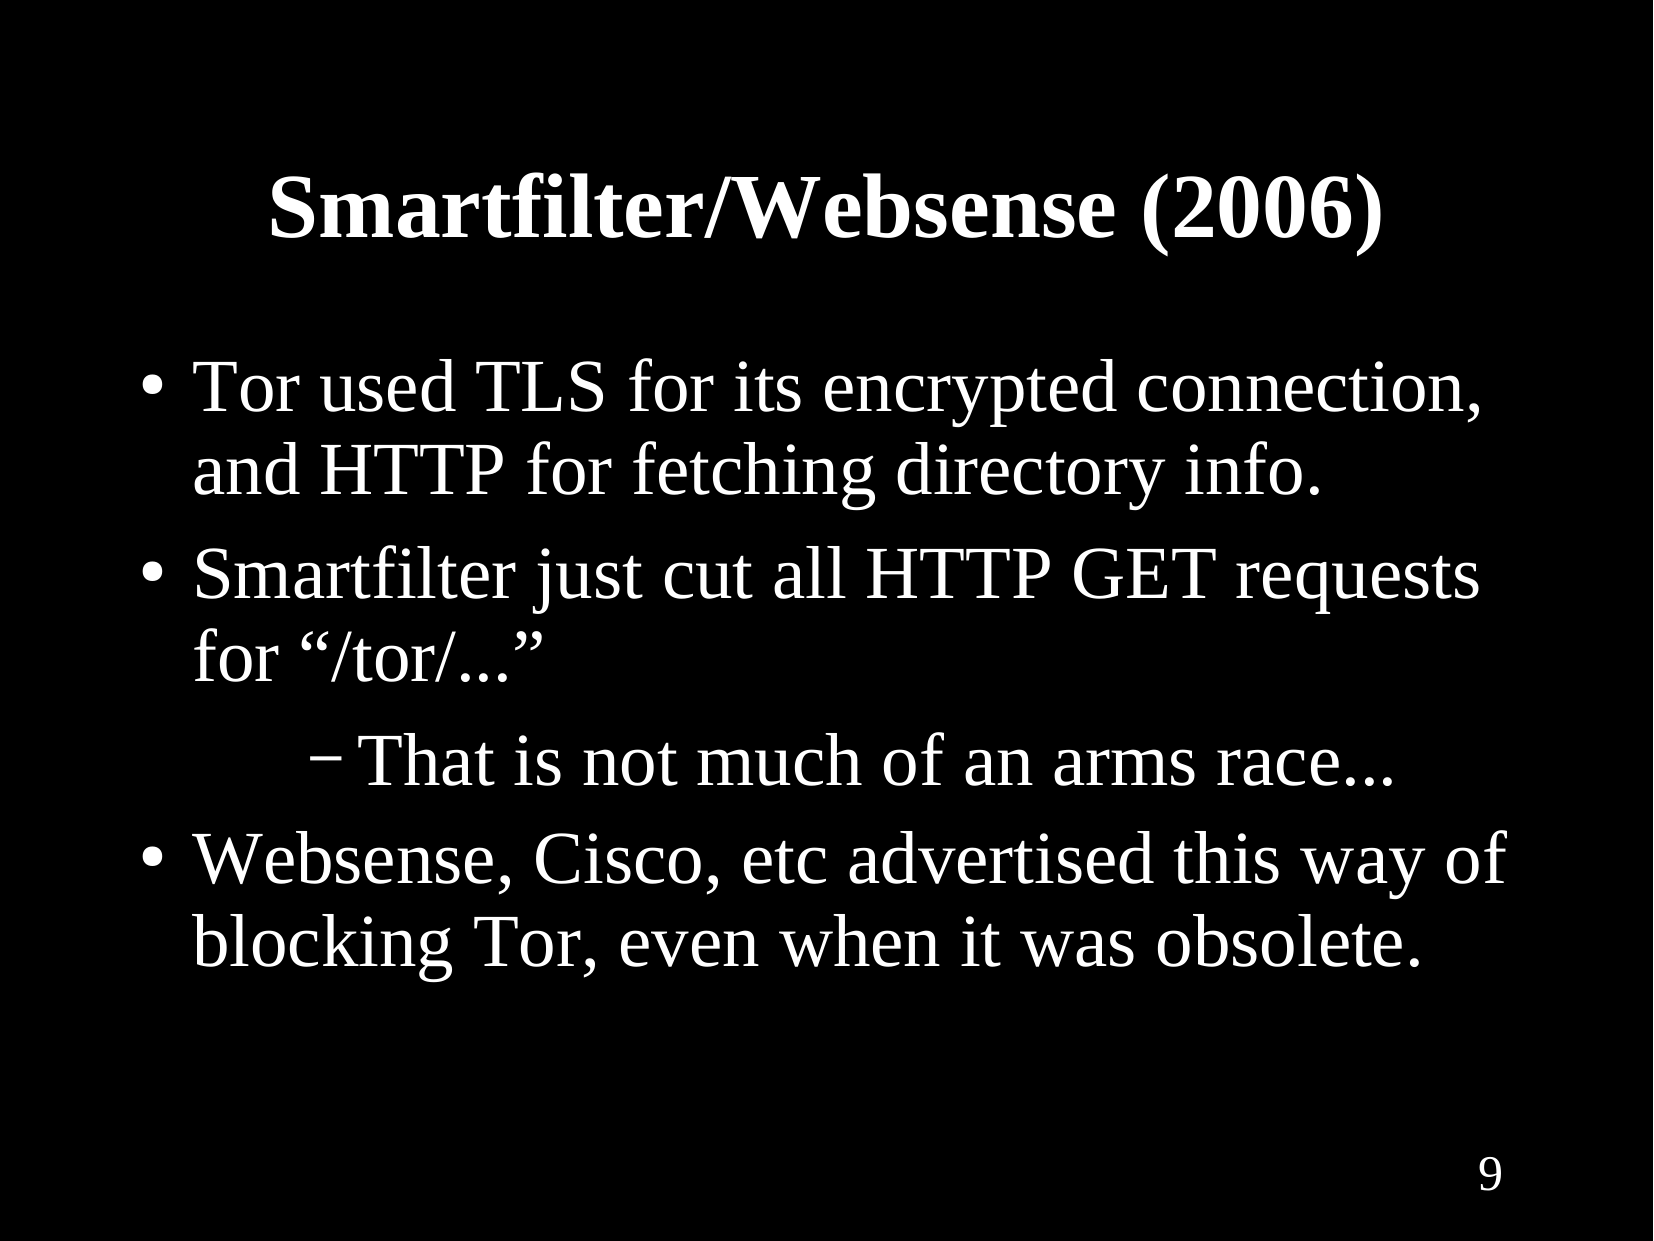

# Smartfilter/Websense (2006)
Tor used TLS for its encrypted connection, and HTTP for fetching directory info.
Smartfilter just cut all HTTP GET requests for “/tor/...”
That is not much of an arms race...
Websense, Cisco, etc advertised this way of blocking Tor, even when it was obsolete.